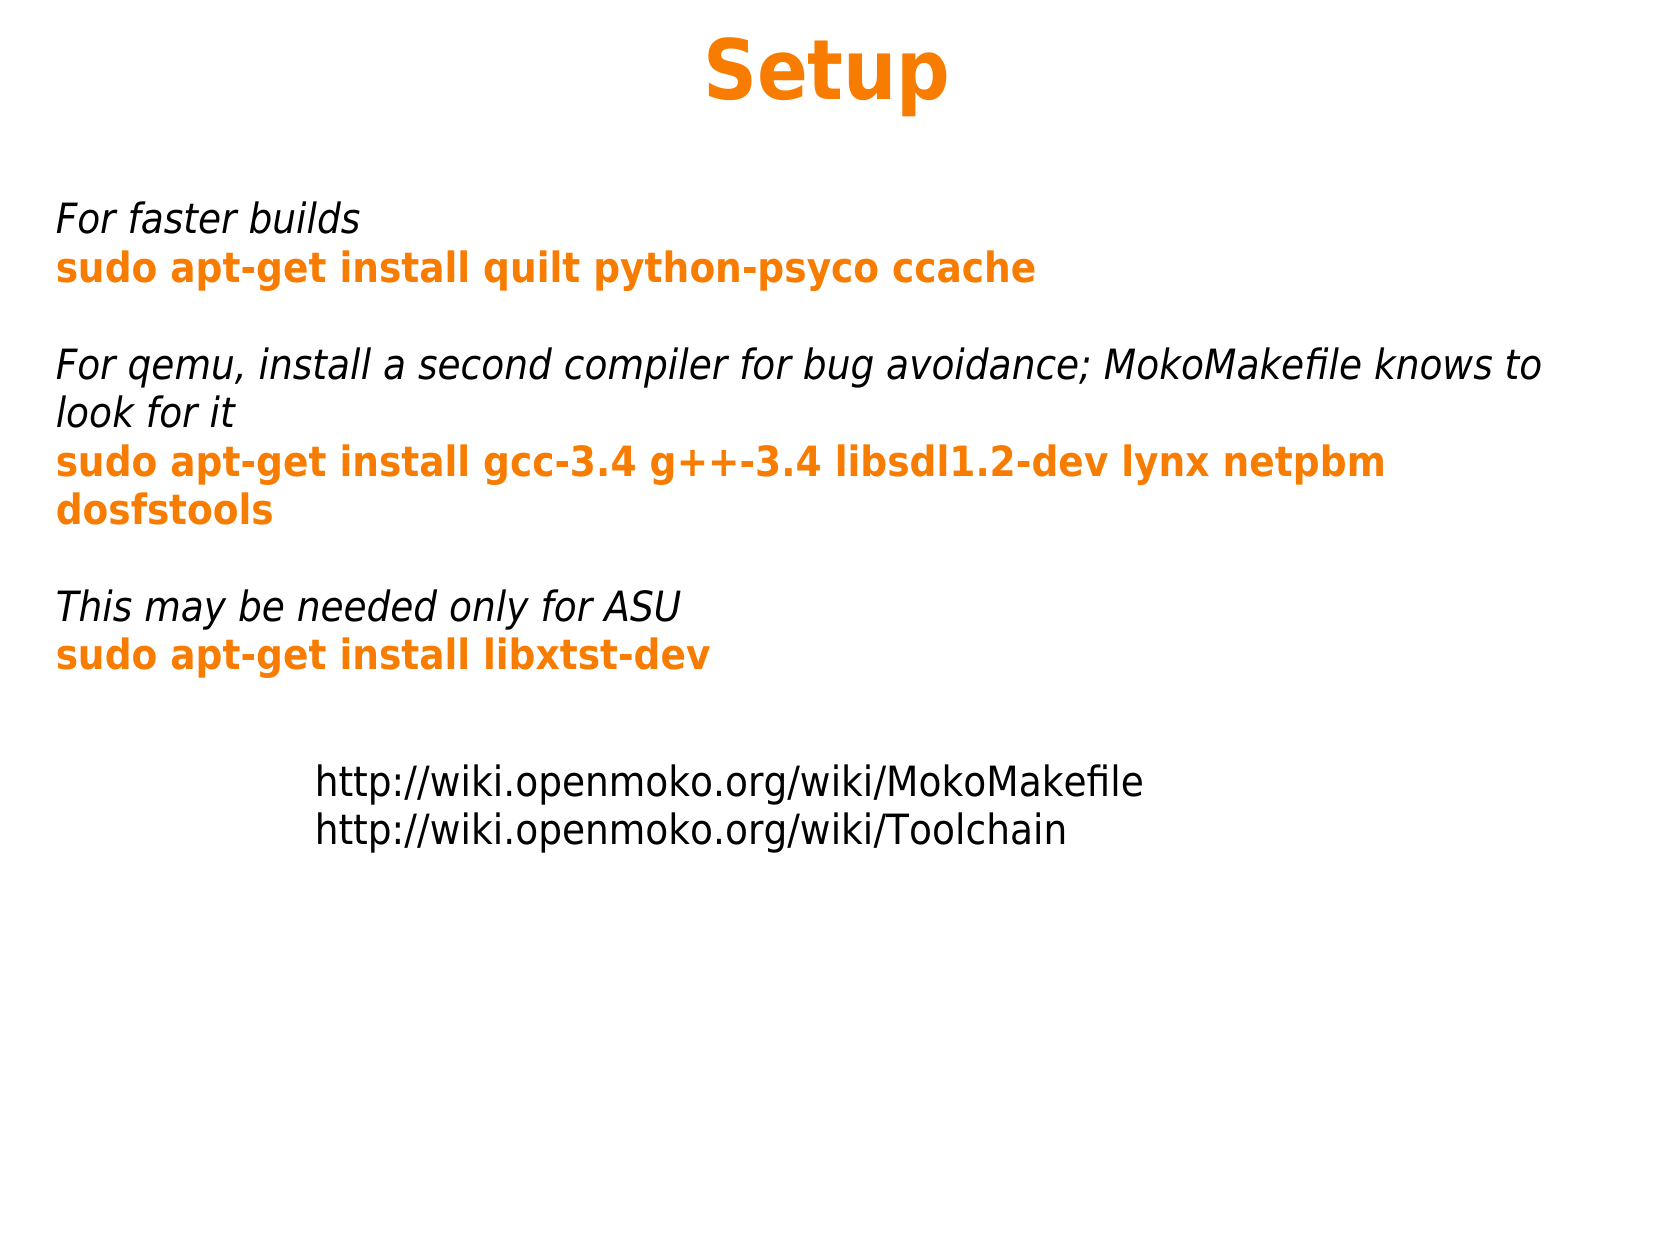

Setup
For faster builds
sudo apt-get install quilt python-psyco ccache
For qemu, install a second compiler for bug avoidance; MokoMakefile knows to look for it
sudo apt-get install gcc-3.4 g++-3.4 libsdl1.2-dev lynx netpbm dosfstools
This may be needed only for ASU
sudo apt-get install libxtst-dev
http://wiki.openmoko.org/wiki/MokoMakefile
http://wiki.openmoko.org/wiki/Toolchain